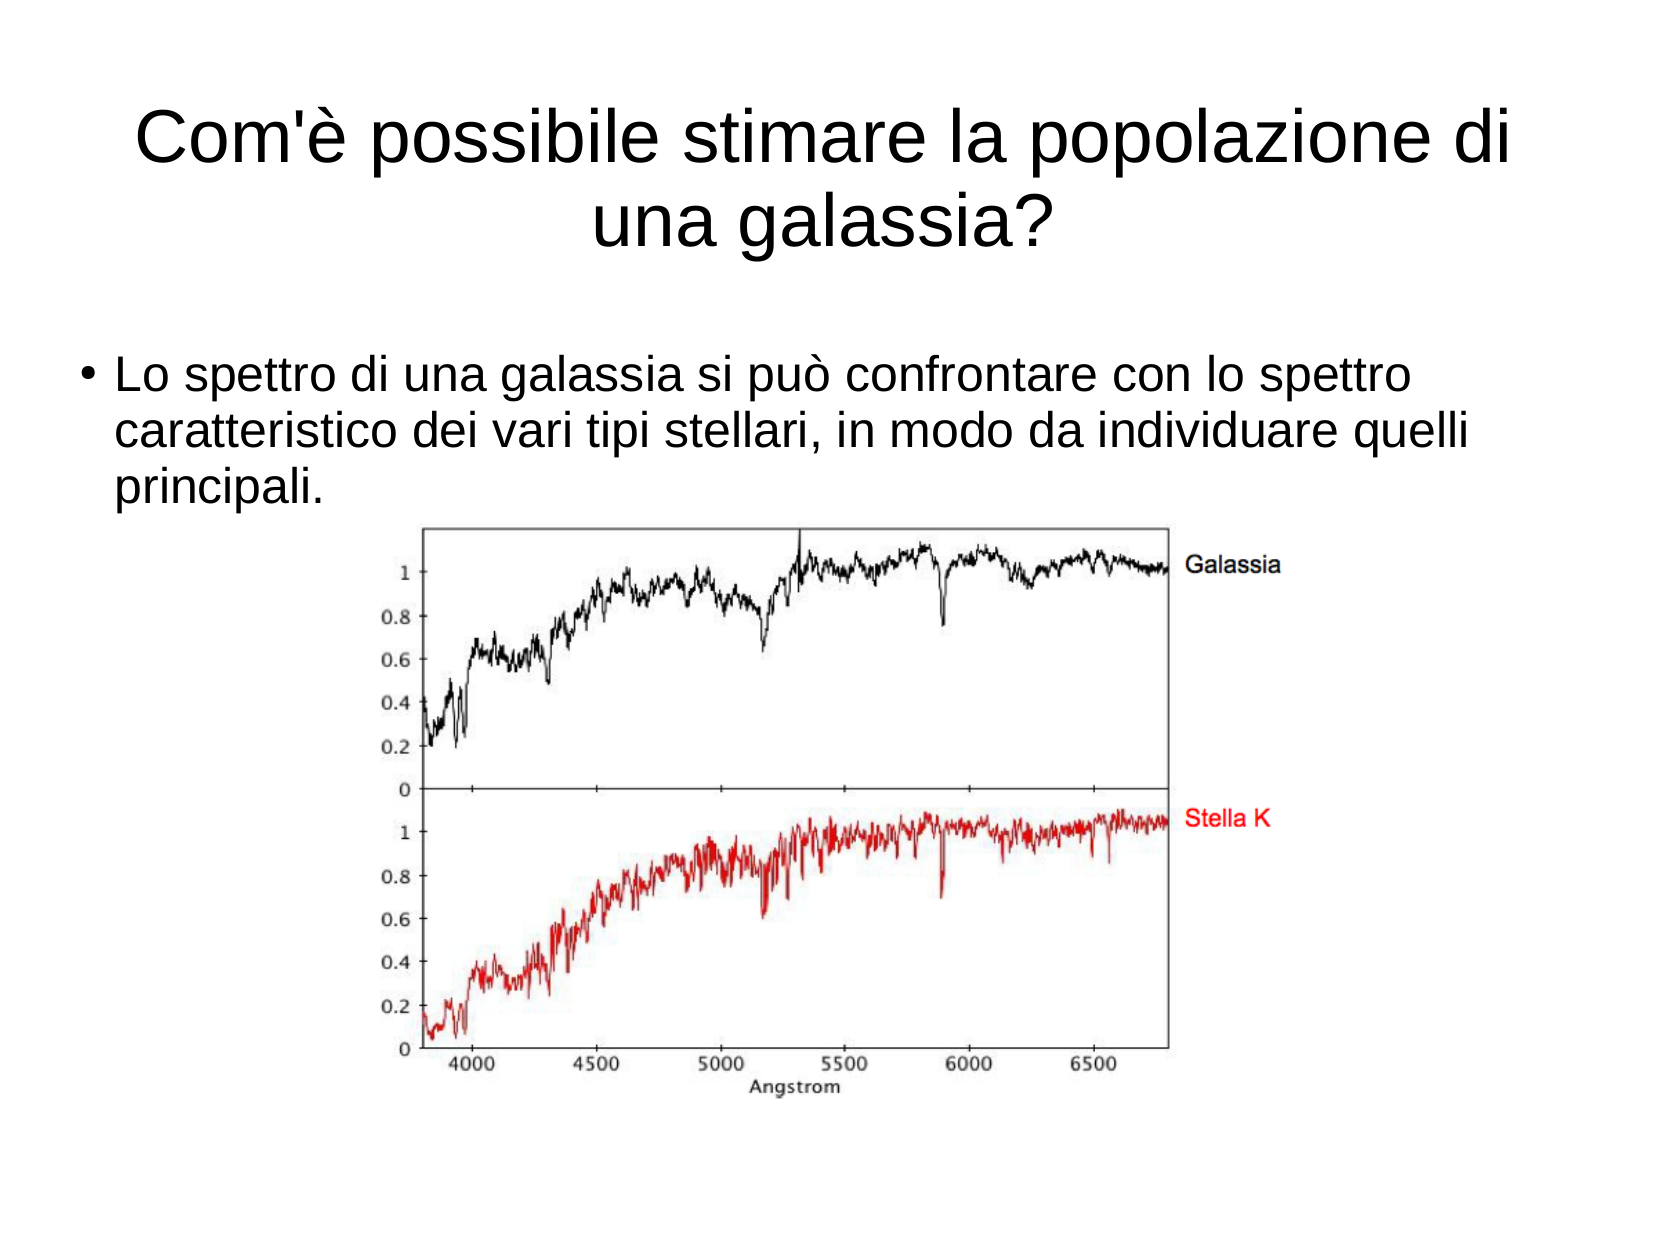

# Com'è possibile stimare la popolazione di una galassia?
Lo spettro di una galassia si può confrontare con lo spettro caratteristico dei vari tipi stellari, in modo da individuare quelli principali.